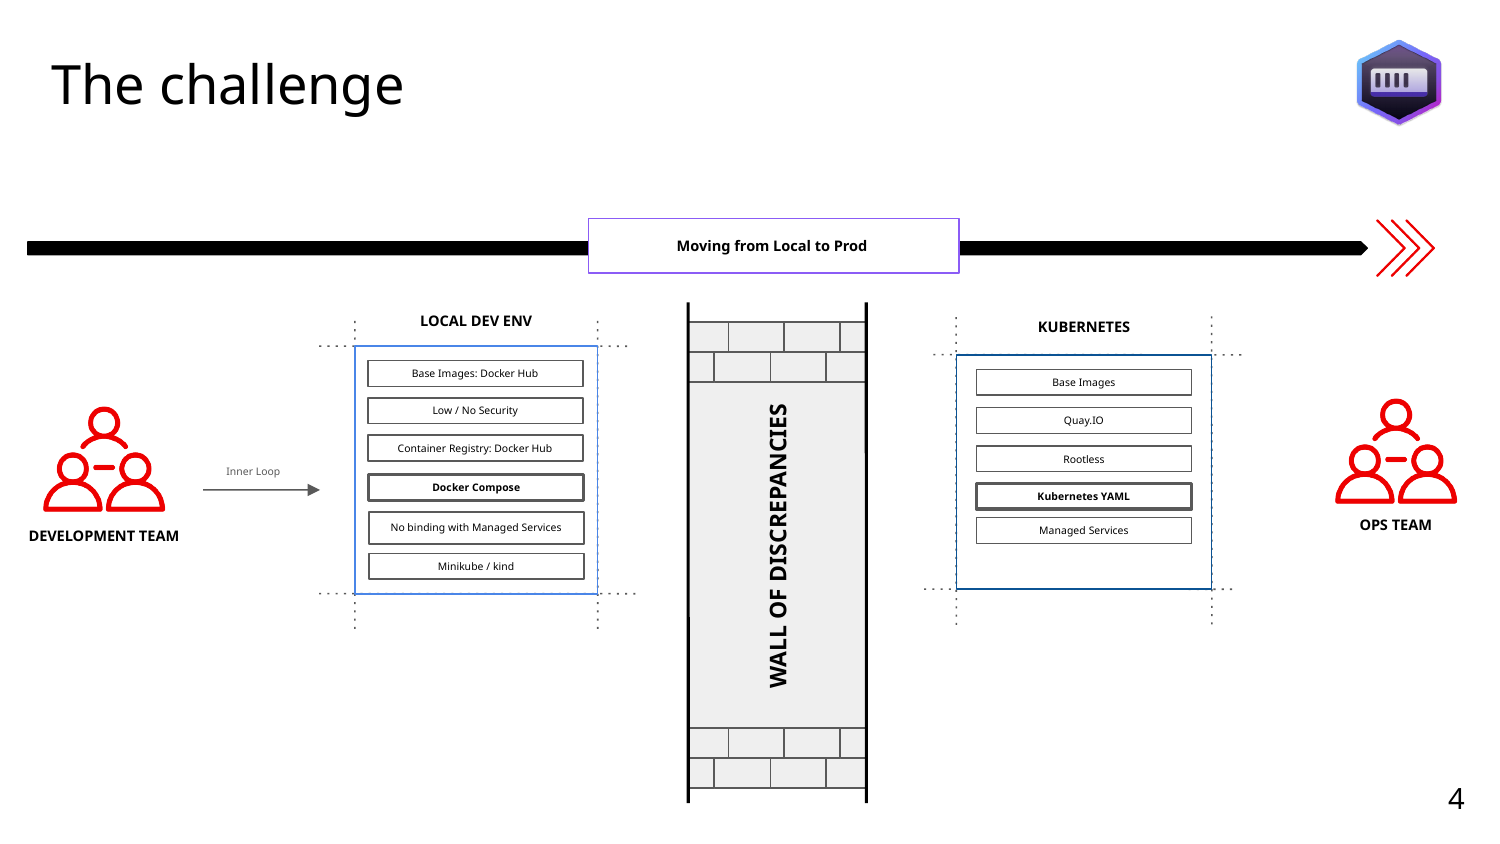

# The challenge
Moving from Local to Prod
LOCAL DEV ENV
KUBERNETES
Base Images: Docker Hub
Base Images
Low / No Security
Quay.IO
Container Registry: Docker Hub
Rootless
Inner Loop
Docker Compose
Kubernetes YAML
OPS TEAM
No binding with Managed Services
DEVELOPMENT TEAM
Managed Services
WALL OF DISCREPANCIES
Minikube / kind
2